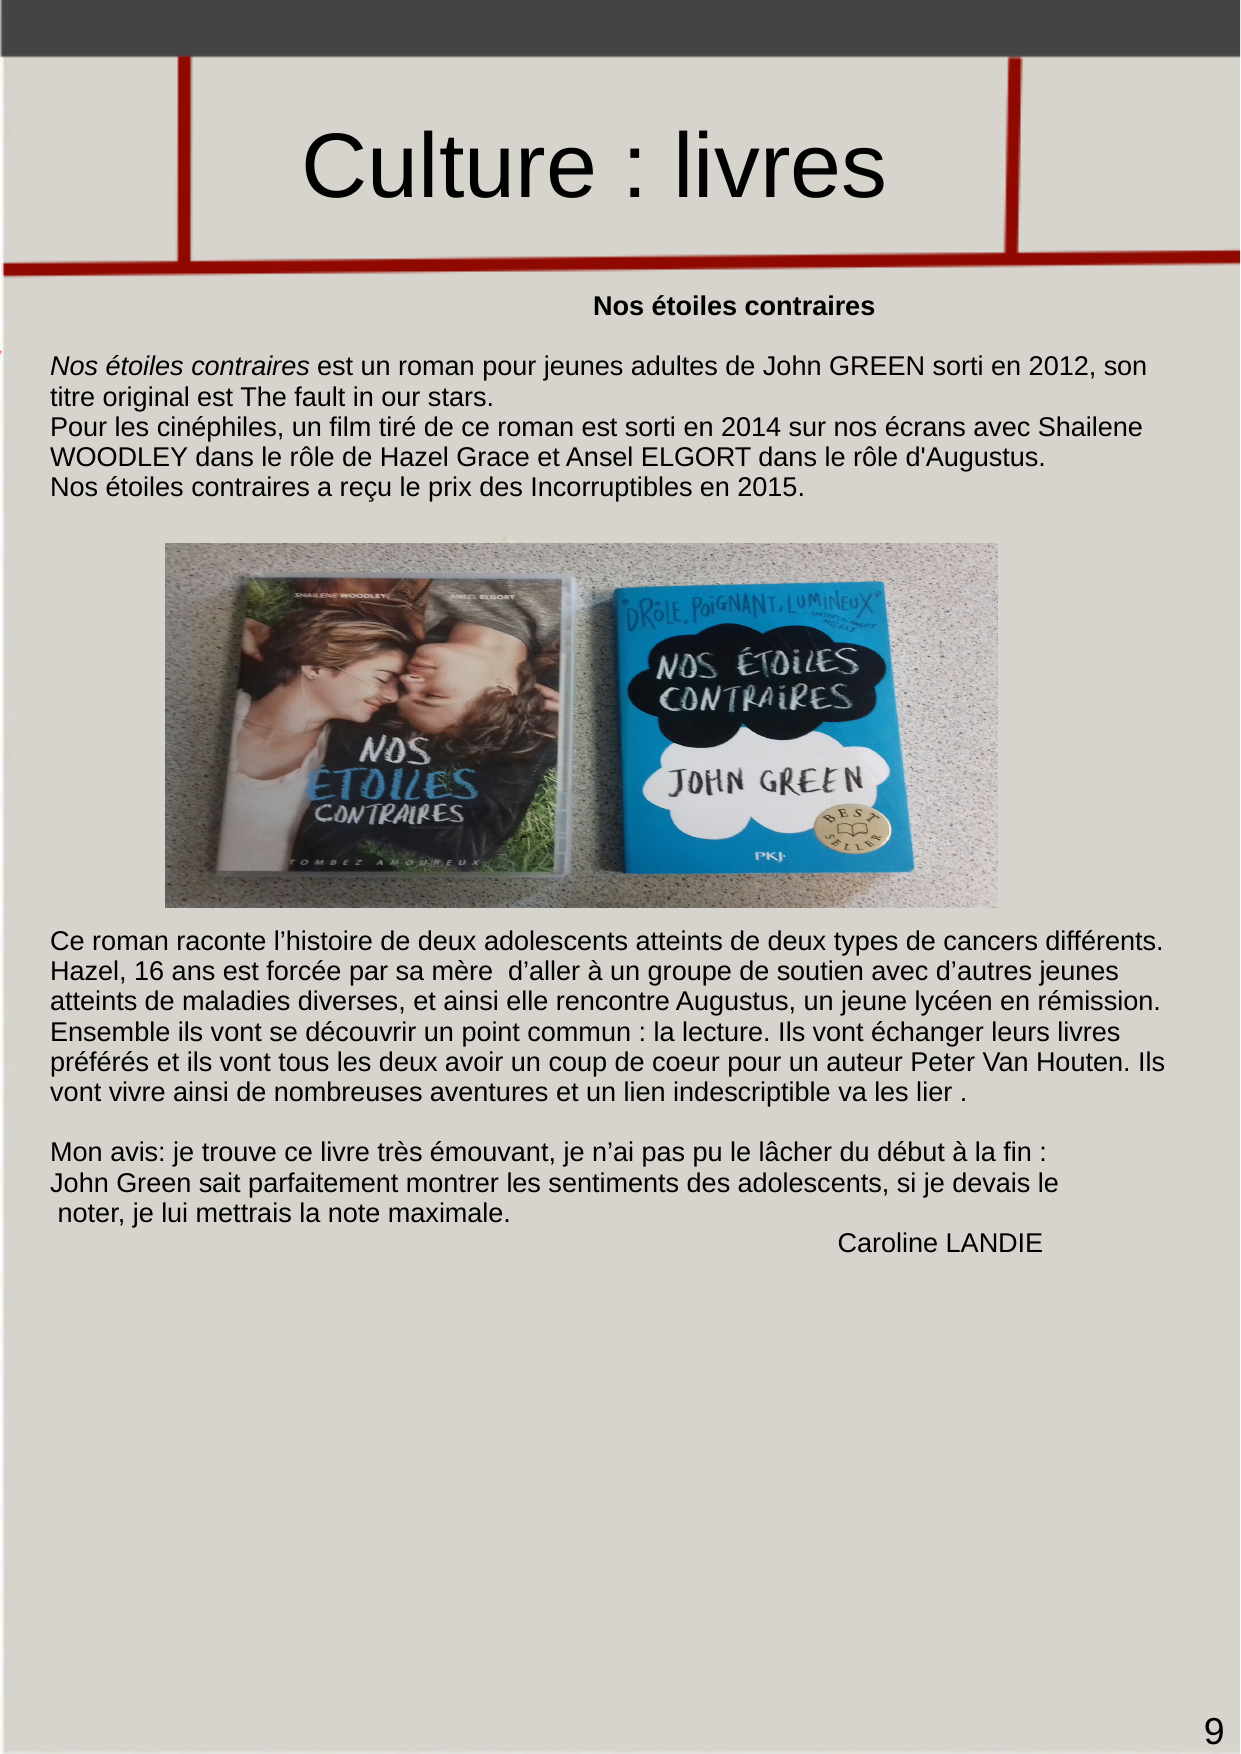

# Culture : livres
 Nos étoiles contraires
Nos étoiles contraires est un roman pour jeunes adultes de John GREEN sorti en 2012, son titre original est The fault in our stars.
Pour les cinéphiles, un film tiré de ce roman est sorti en 2014 sur nos écrans avec Shailene WOODLEY dans le rôle de Hazel Grace et Ansel ELGORT dans le rôle d'Augustus.
Nos étoiles contraires a reçu le prix des Incorruptibles en 2015.
Ce roman raconte l’histoire de deux adolescents atteints de deux types de cancers différents. Hazel, 16 ans est forcée par sa mère d’aller à un groupe de soutien avec d’autres jeunes atteints de maladies diverses, et ainsi elle rencontre Augustus, un jeune lycéen en rémission. Ensemble ils vont se découvrir un point commun : la lecture. Ils vont échanger leurs livres préférés et ils vont tous les deux avoir un coup de coeur pour un auteur Peter Van Houten. Ils vont vivre ainsi de nombreuses aventures et un lien indescriptible va les lier .
Mon avis: je trouve ce livre très émouvant, je n’ai pas pu le lâcher du début à la fin : John Green sait parfaitement montrer les sentiments des adolescents, si je devais le noter, je lui mettrais la note maximale.
 Caroline LANDIE
9